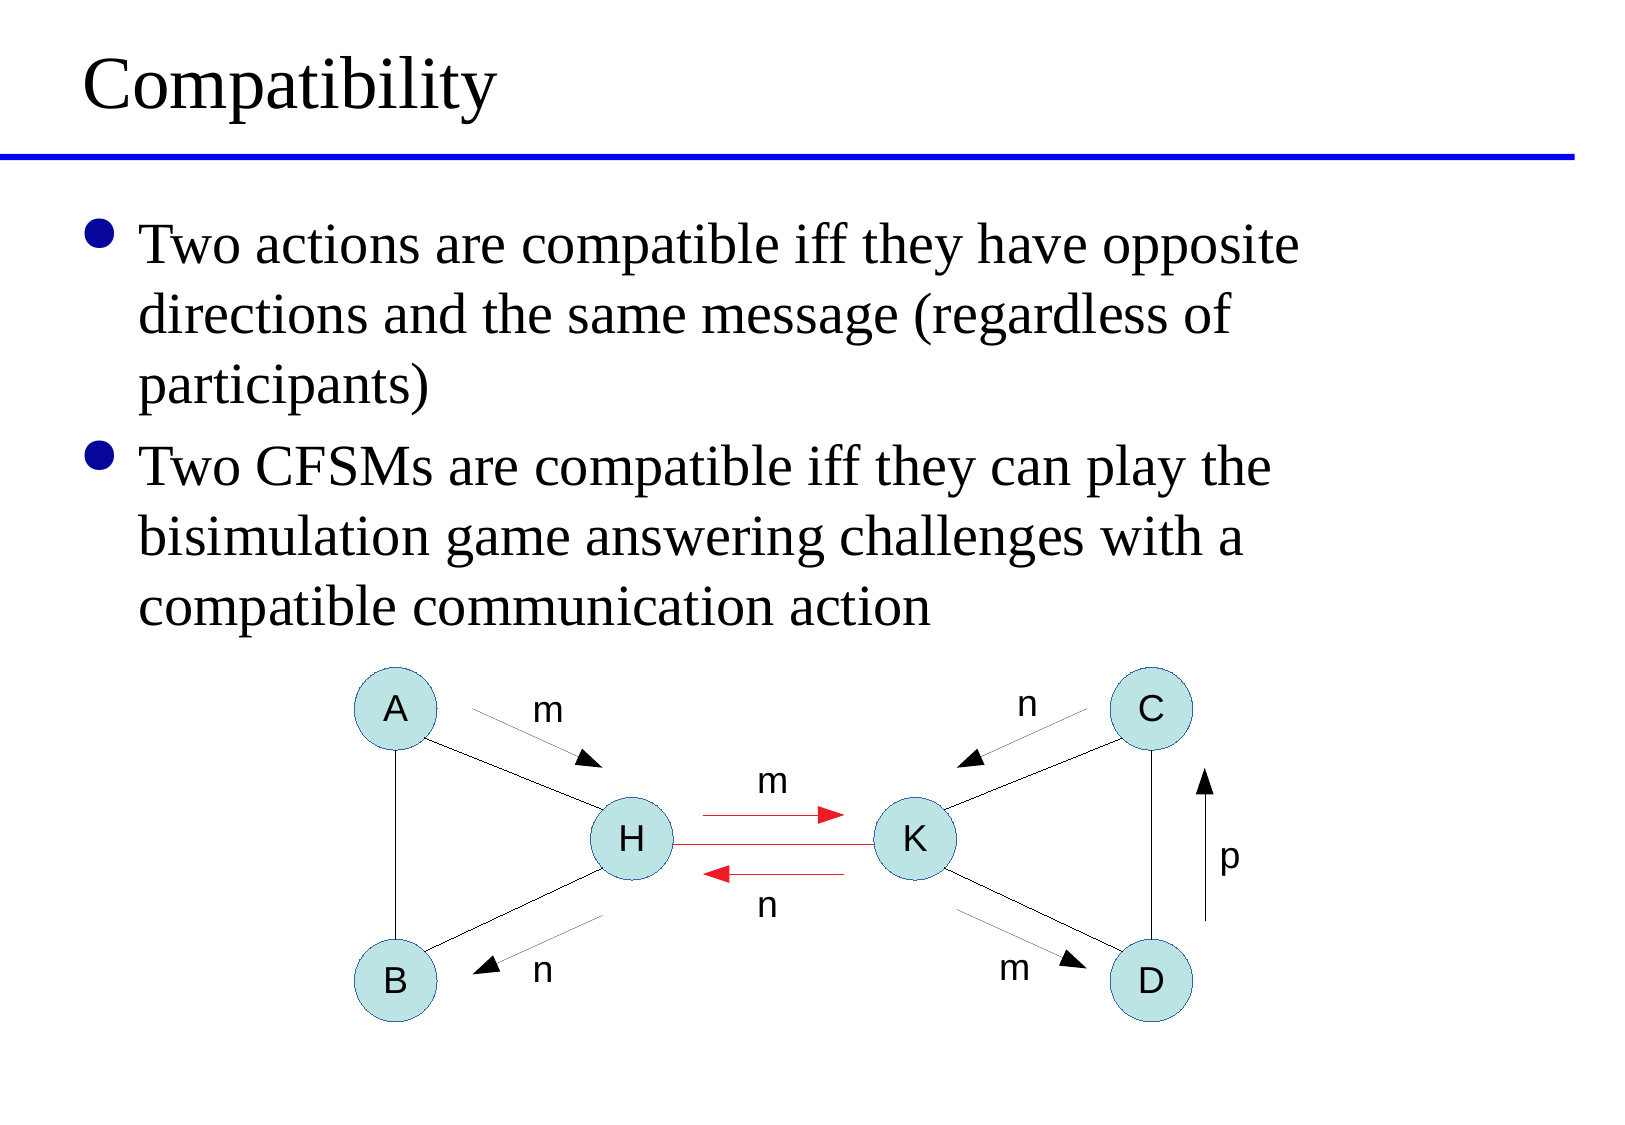

# Compatibility
Two actions are compatible iff they have opposite directions and the same message (regardless of participants)
Two CFSMs are compatible iff they can play the bisimulation game answering challenges with a compatible communication action
A
A
H
B
A
C
K
D
n
m
m
p
n
m
n